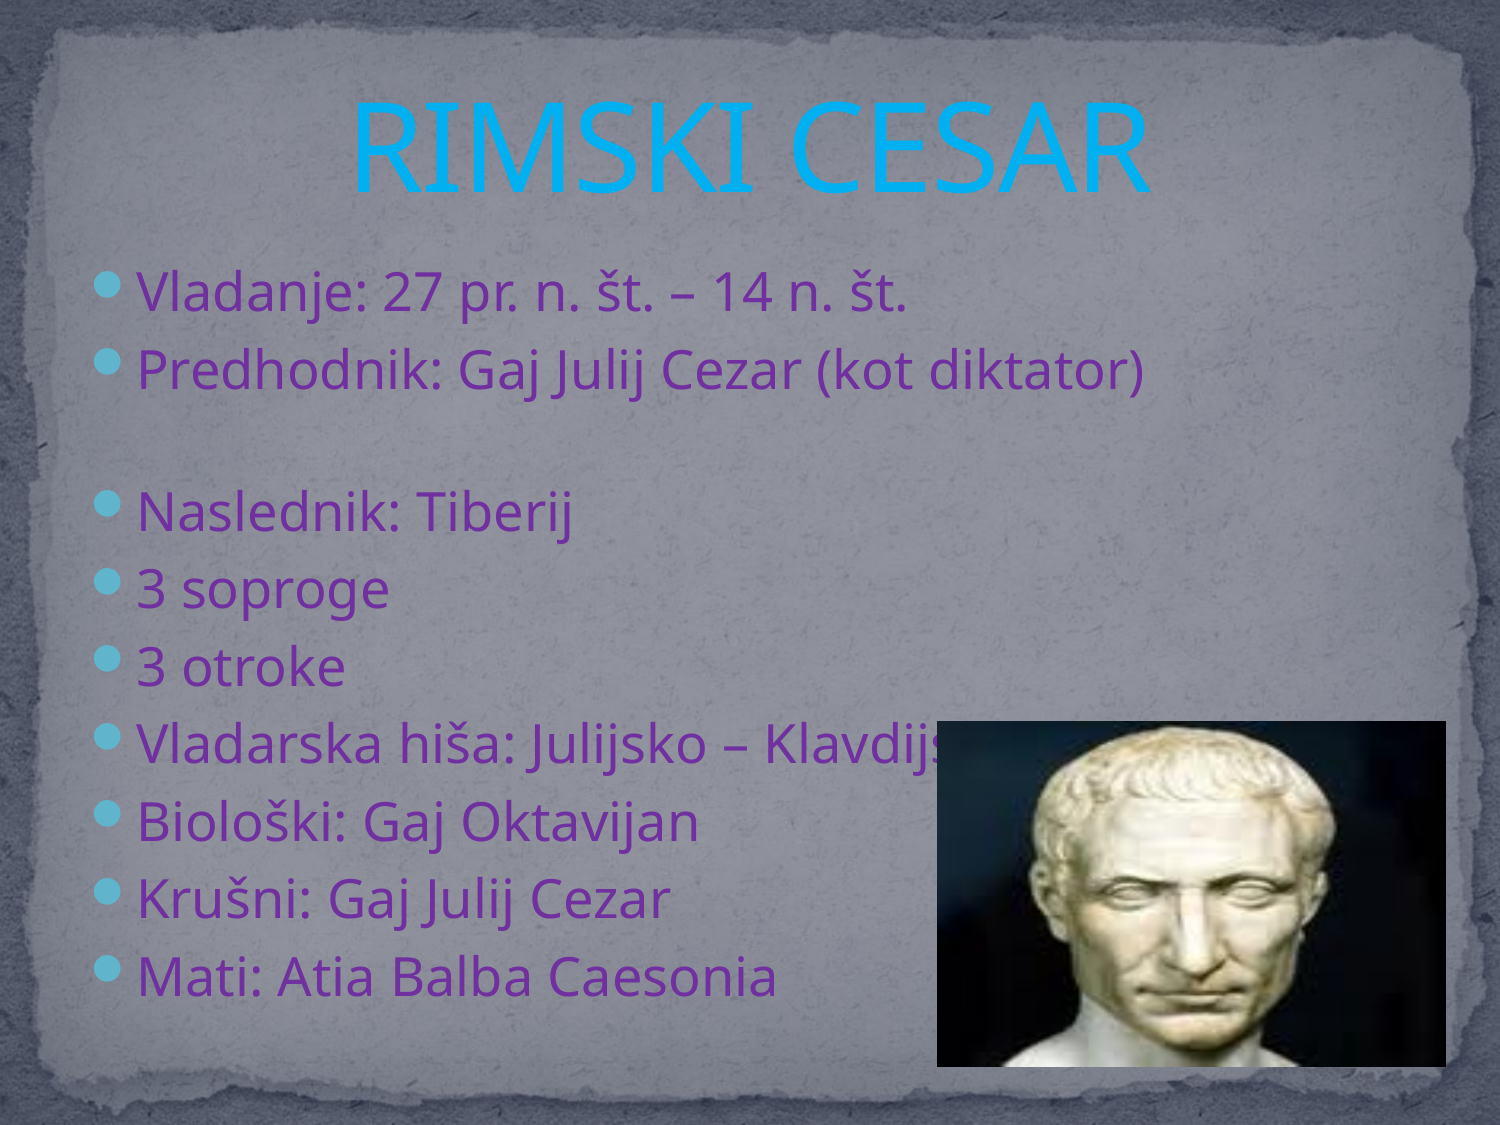

RIMSKI CESAR
# Vladanje: 27 pr. n. št. – 14 n. št.
Predhodnik: Gaj Julij Cezar (kot diktator)
Naslednik: Tiberij
3 soproge
3 otroke
Vladarska hiša: Julijsko – Klavdijska rodbina
Biološki: Gaj Oktavijan
Krušni: Gaj Julij Cezar
Mati: Atia Balba Caesonia